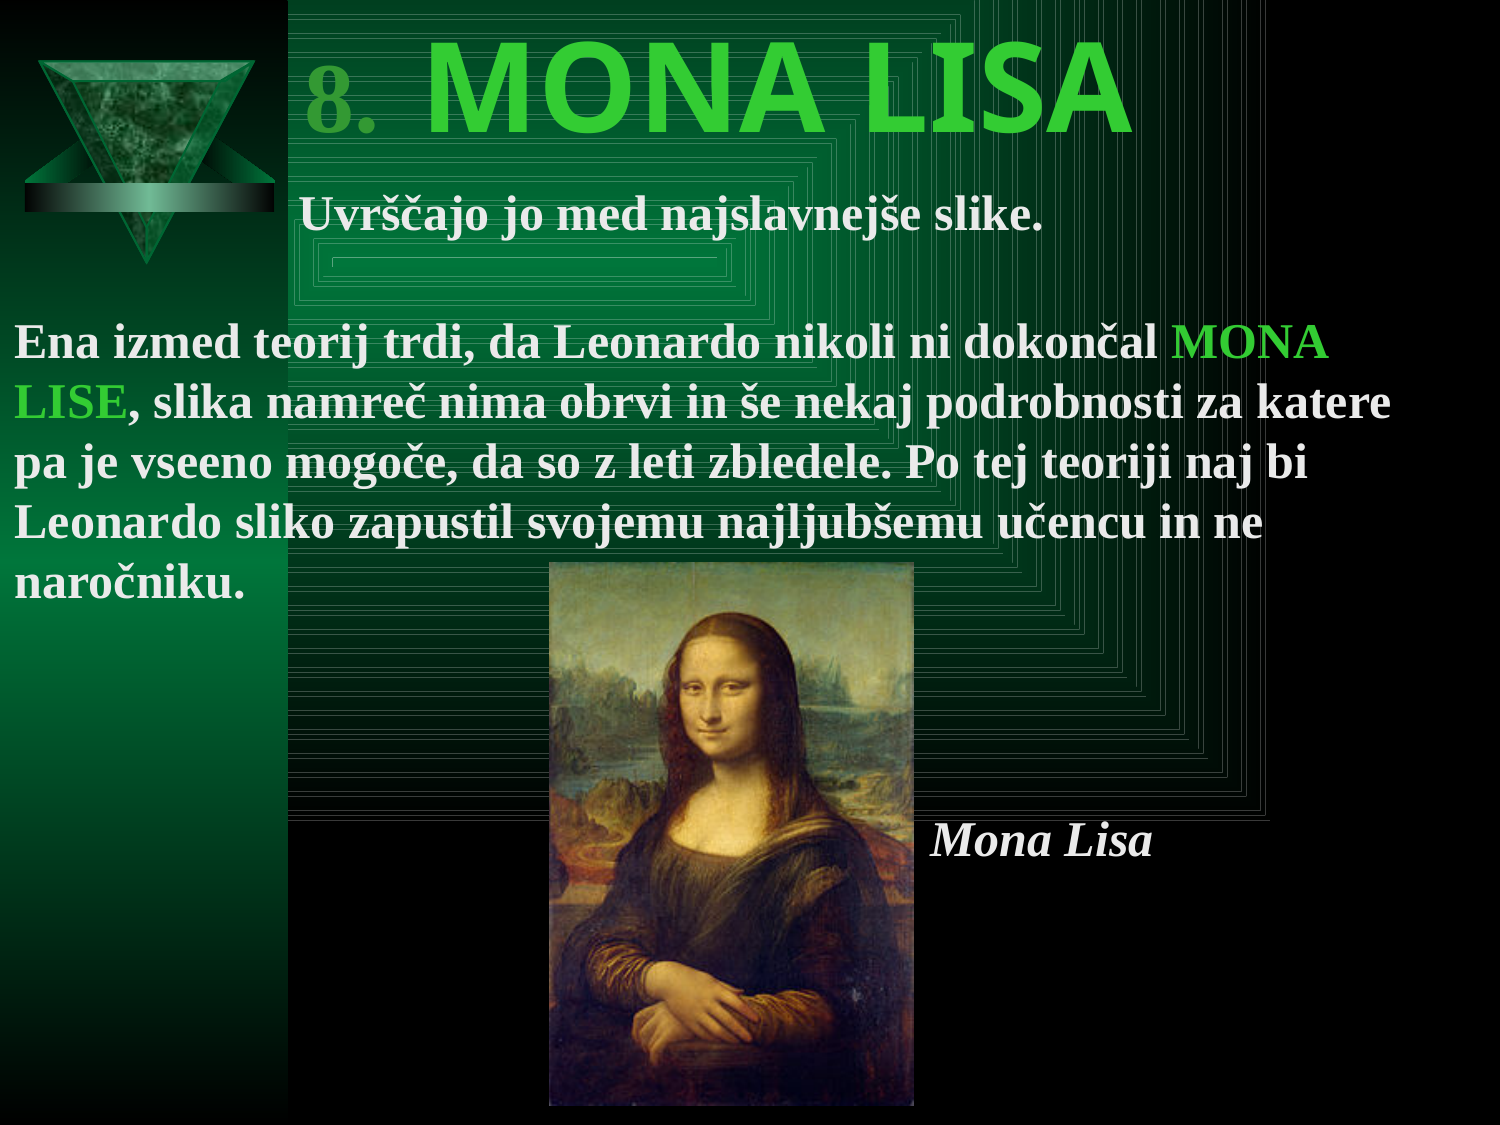

8. MONA LISA
Uvrščajo jo med najslavnejše slike.
Ena izmed teorij trdi, da Leonardo nikoli ni dokončal MONA LISE, slika namreč nima obrvi in še nekaj podrobnosti za katere pa je vseeno mogoče, da so z leti zbledele. Po tej teoriji naj bi Leonardo sliko zapustil svojemu najljubšemu učencu in ne naročniku.
Mona Lisa